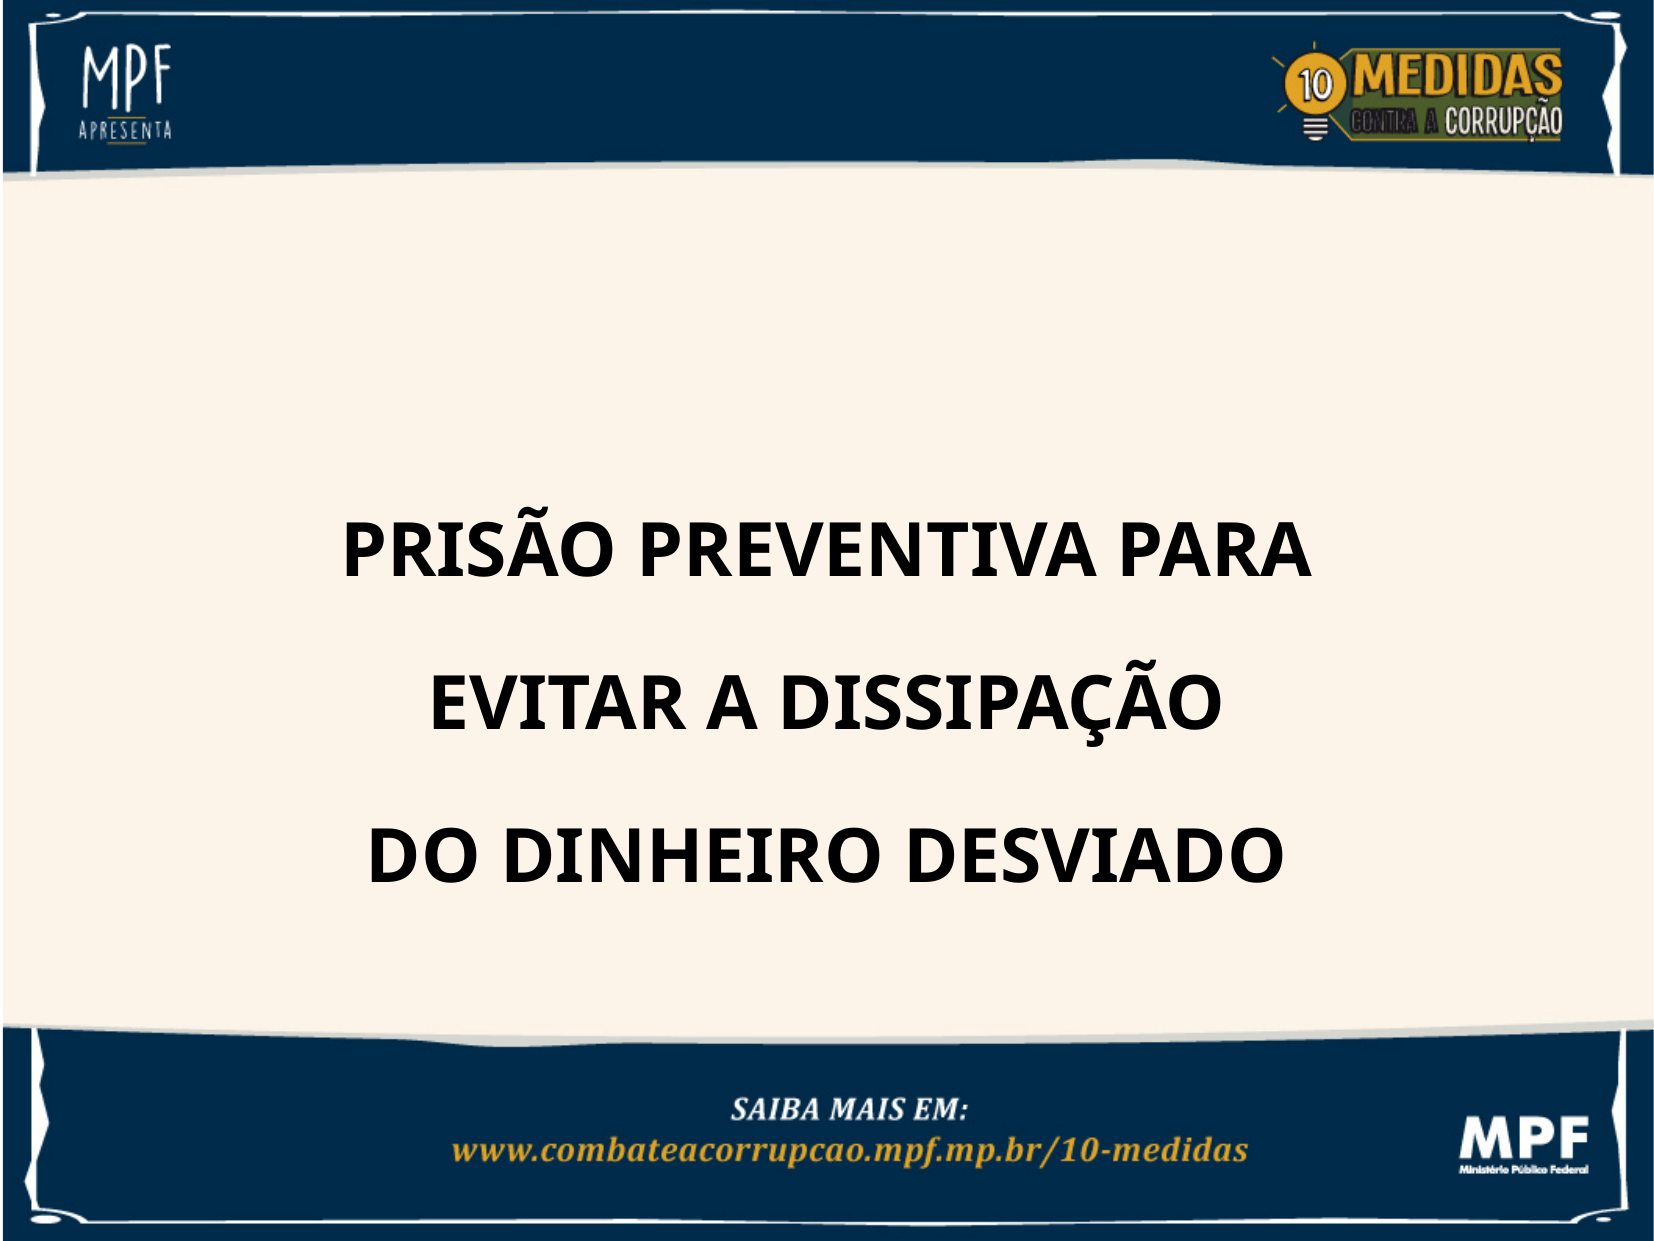

PRISÃO PREVENTIVA PARA
EVITAR A DISSIPAÇÃO
DO DINHEIRO DESVIADO